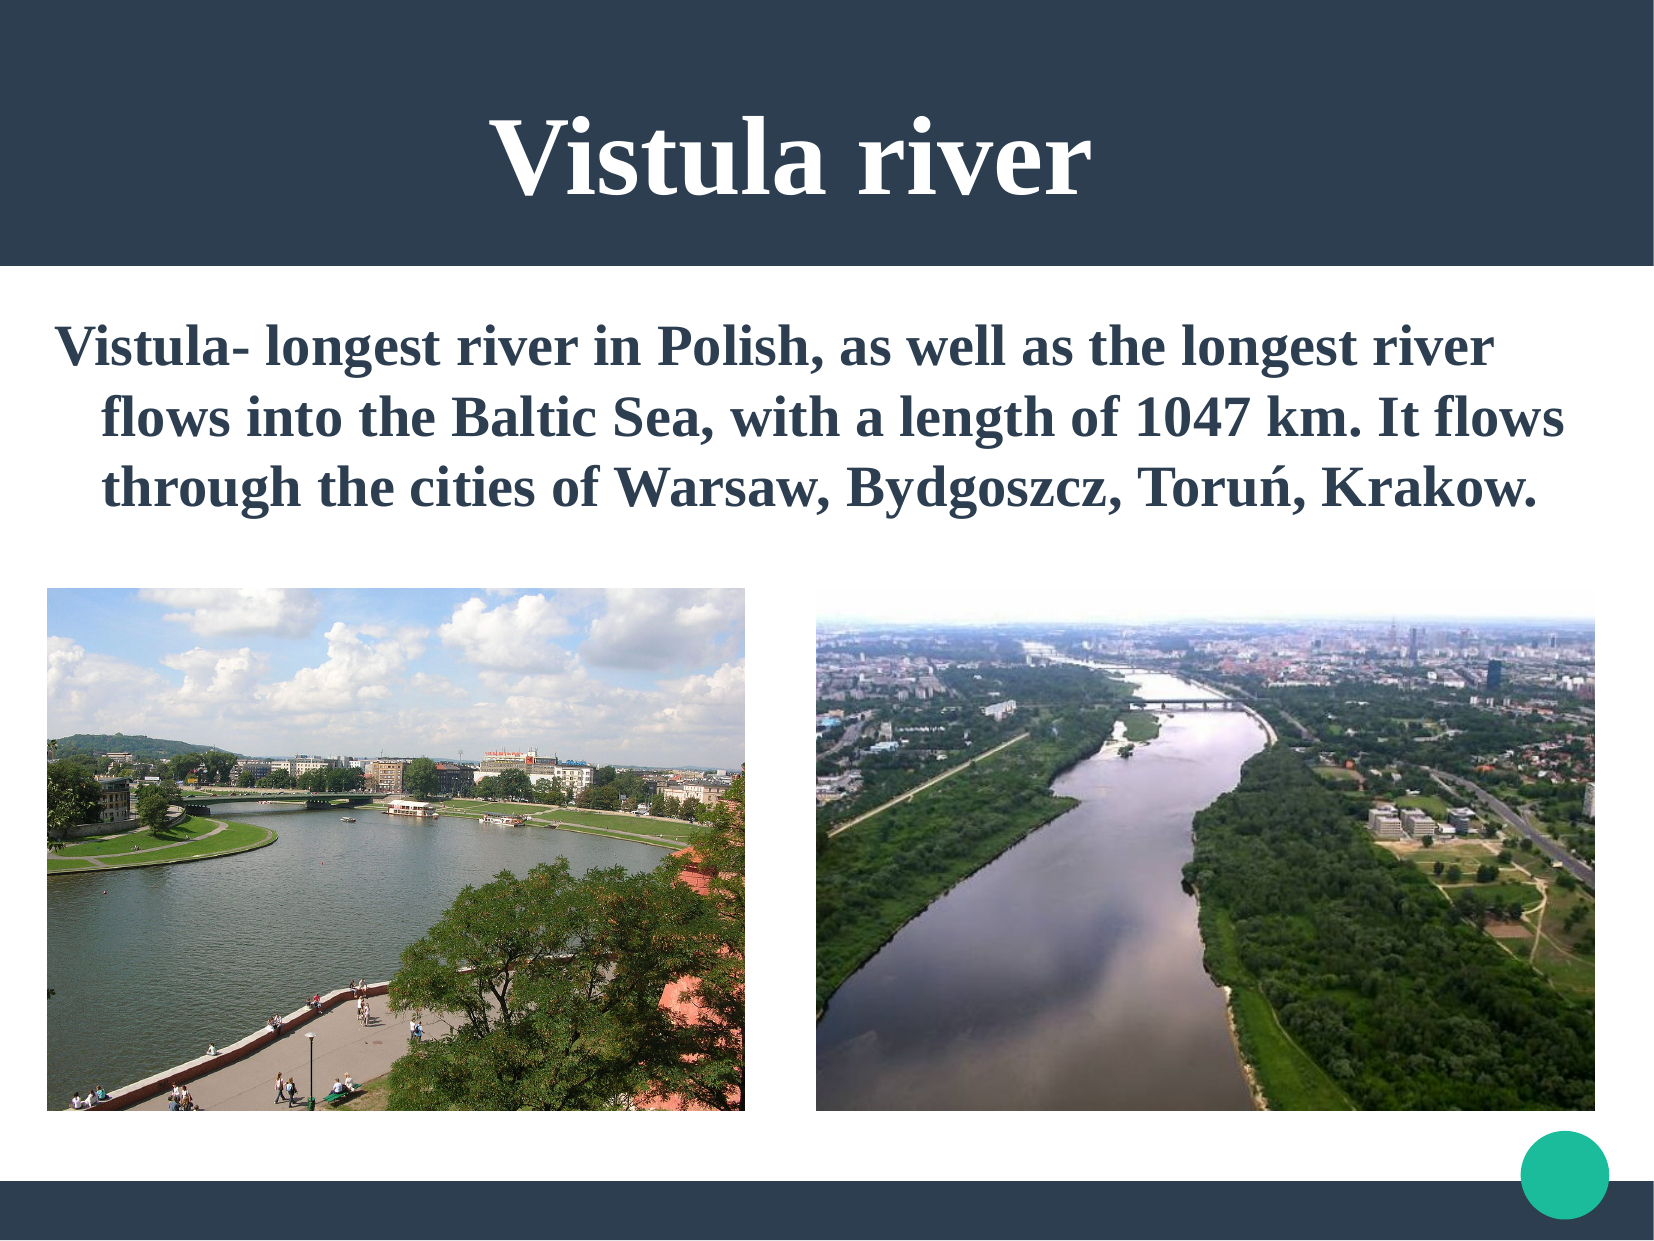

# Vistula river
Vistula- longest river in Polish, as well as the longest river flows into the Baltic Sea, with a length of 1047 km. It flows through the cities of Warsaw, Bydgoszcz, Toruń, Krakow.